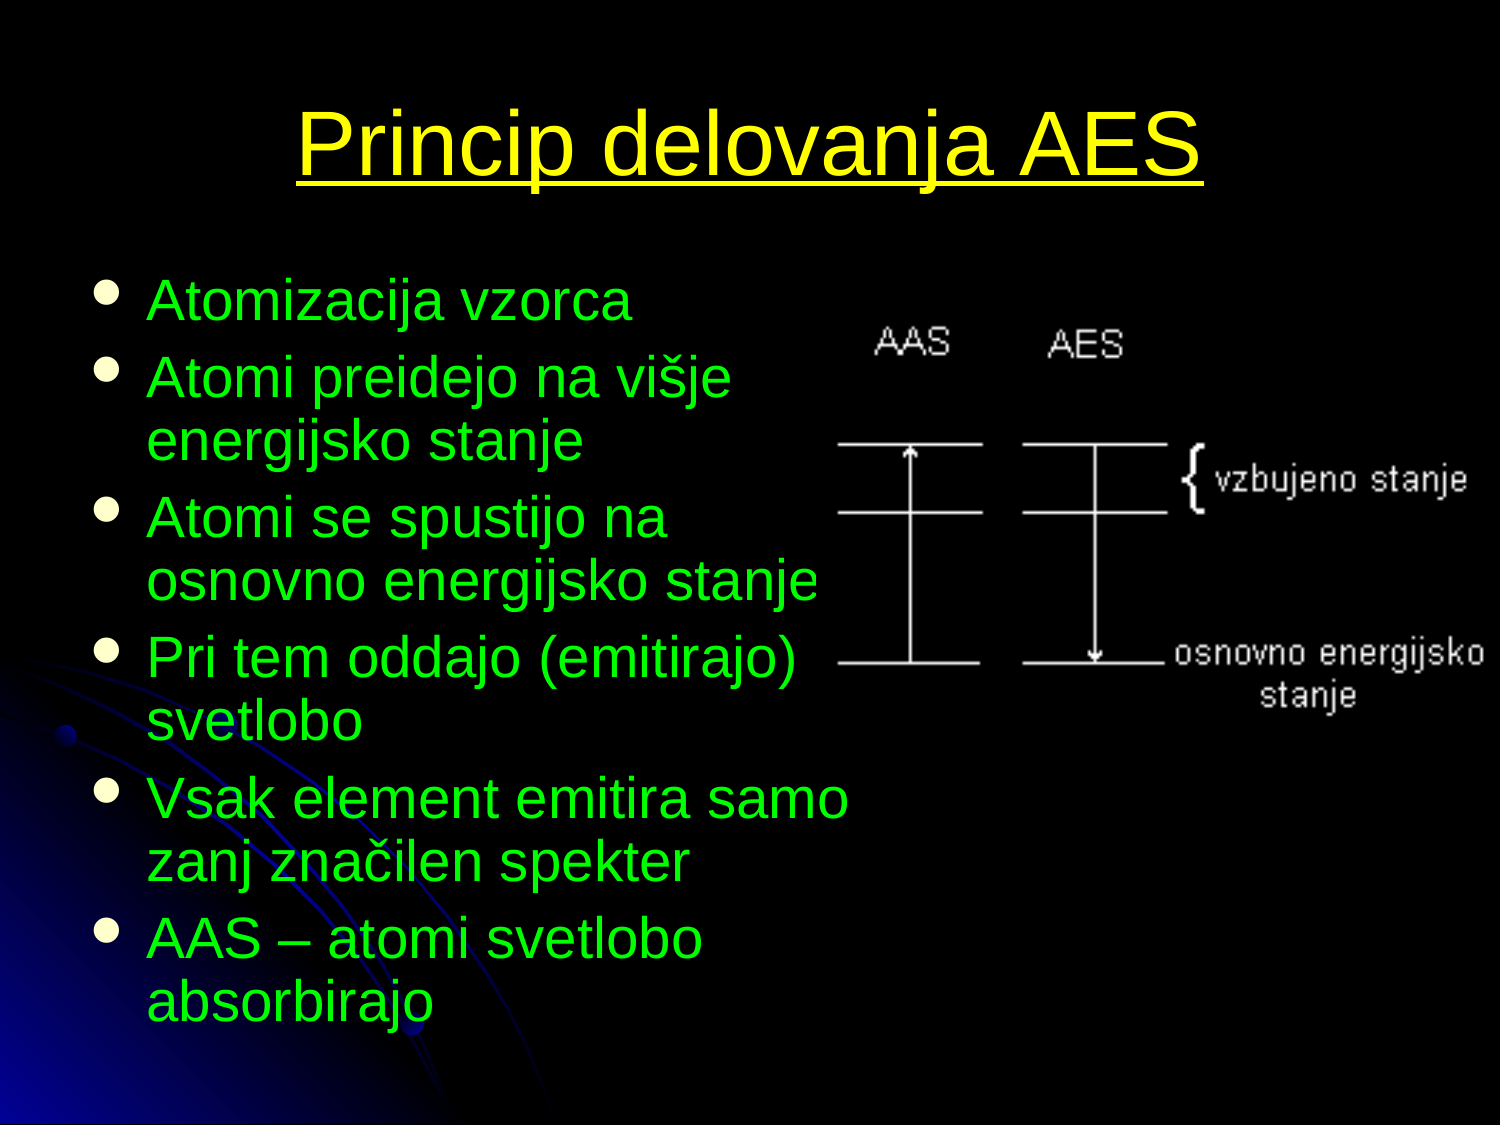

# Princip delovanja AES
Atomizacija vzorca
Atomi preidejo na višje energijsko stanje
Atomi se spustijo na osnovno energijsko stanje
Pri tem oddajo (emitirajo) svetlobo
Vsak element emitira samo zanj značilen spekter
AAS – atomi svetlobo absorbirajo